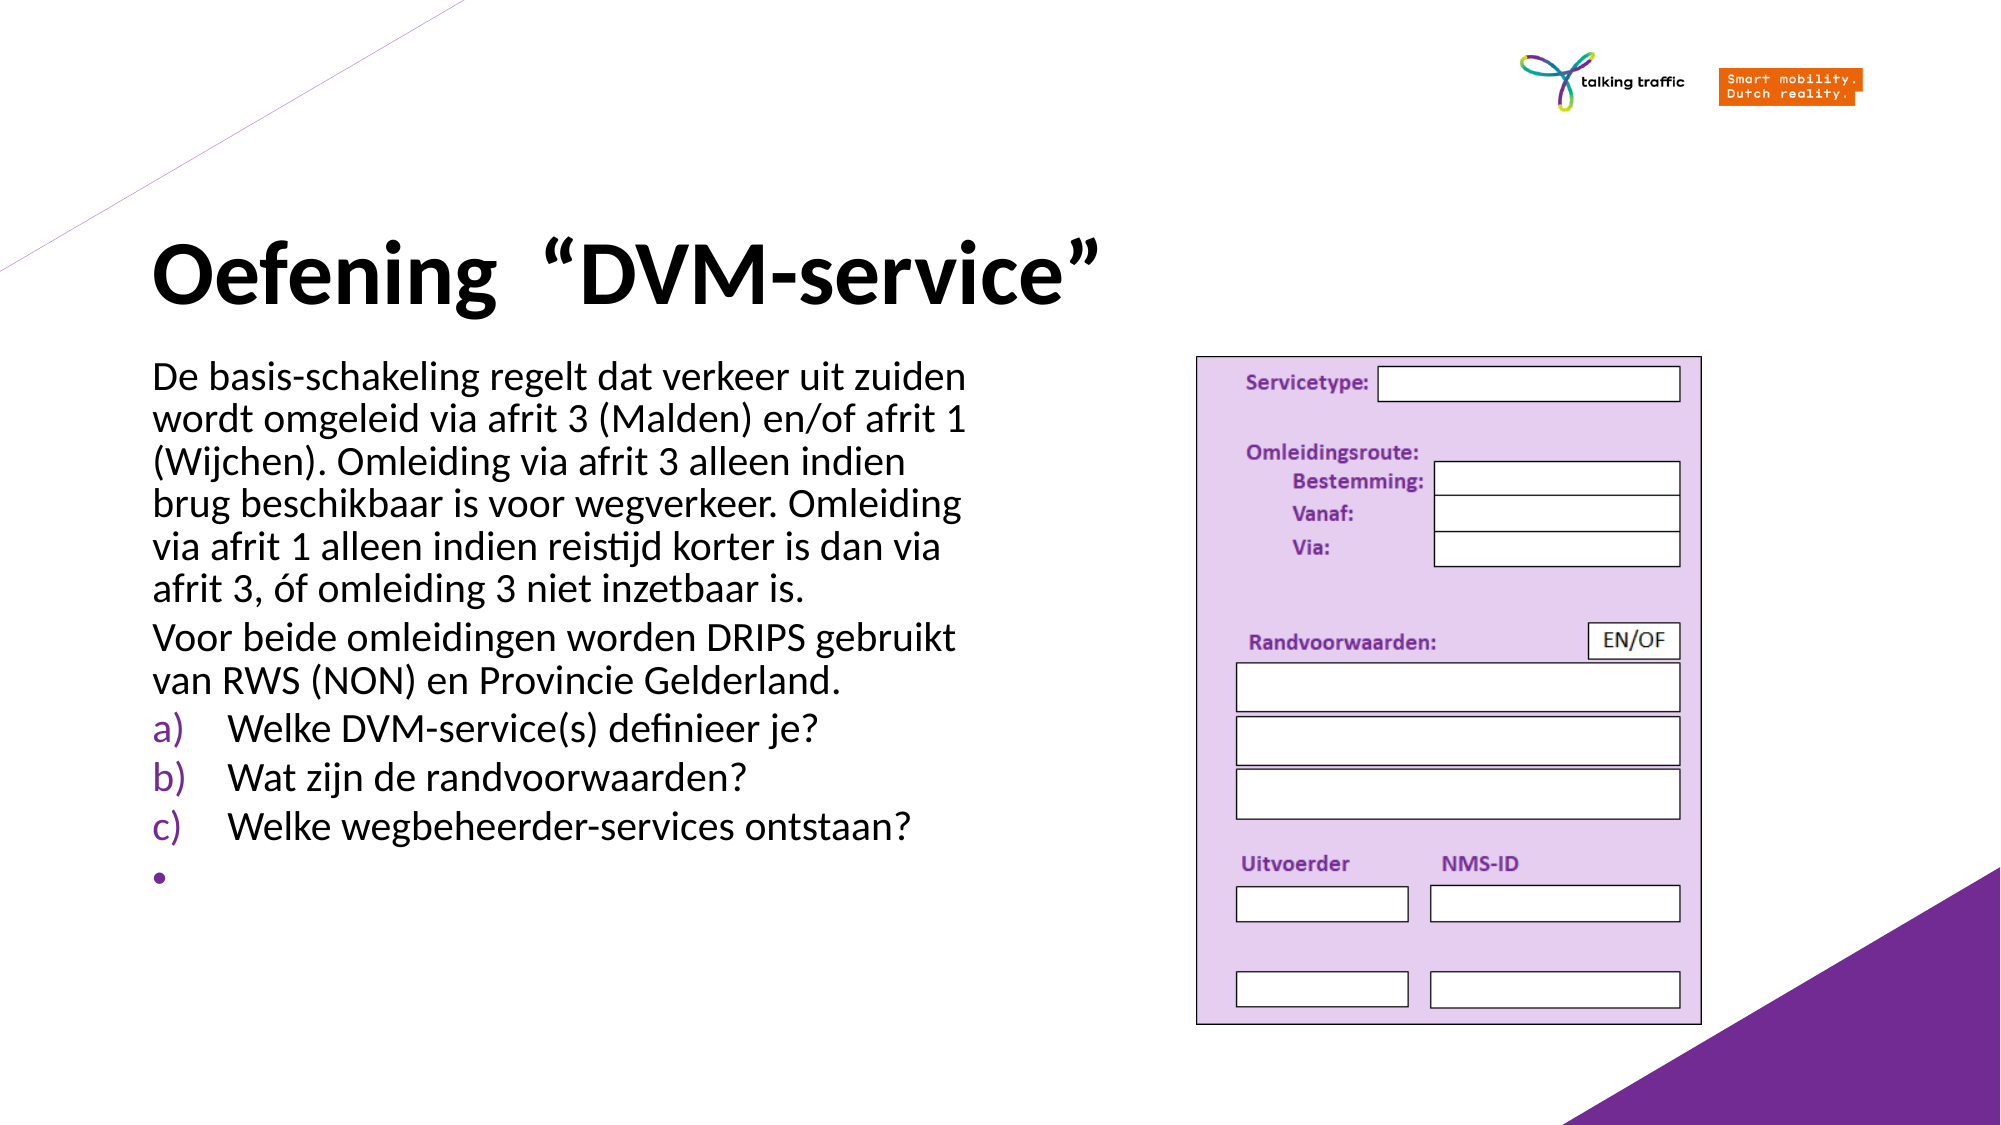

Oefening “DVM-service”
# De basis-schakeling regelt dat verkeer uit zuiden wordt omgeleid via afrit 3 (Malden) en/of afrit 1 (Wijchen). Omleiding via afrit 3 alleen indien brug beschikbaar is voor wegverkeer. Omleiding via afrit 1 alleen indien reistijd korter is dan via afrit 3, óf omleiding 3 niet inzetbaar is.
Voor beide omleidingen worden DRIPS gebruikt van RWS (NON) en Provincie Gelderland.
Welke DVM-service(s) definieer je?
Wat zijn de randvoorwaarden?
Welke wegbeheerder-services ontstaan?